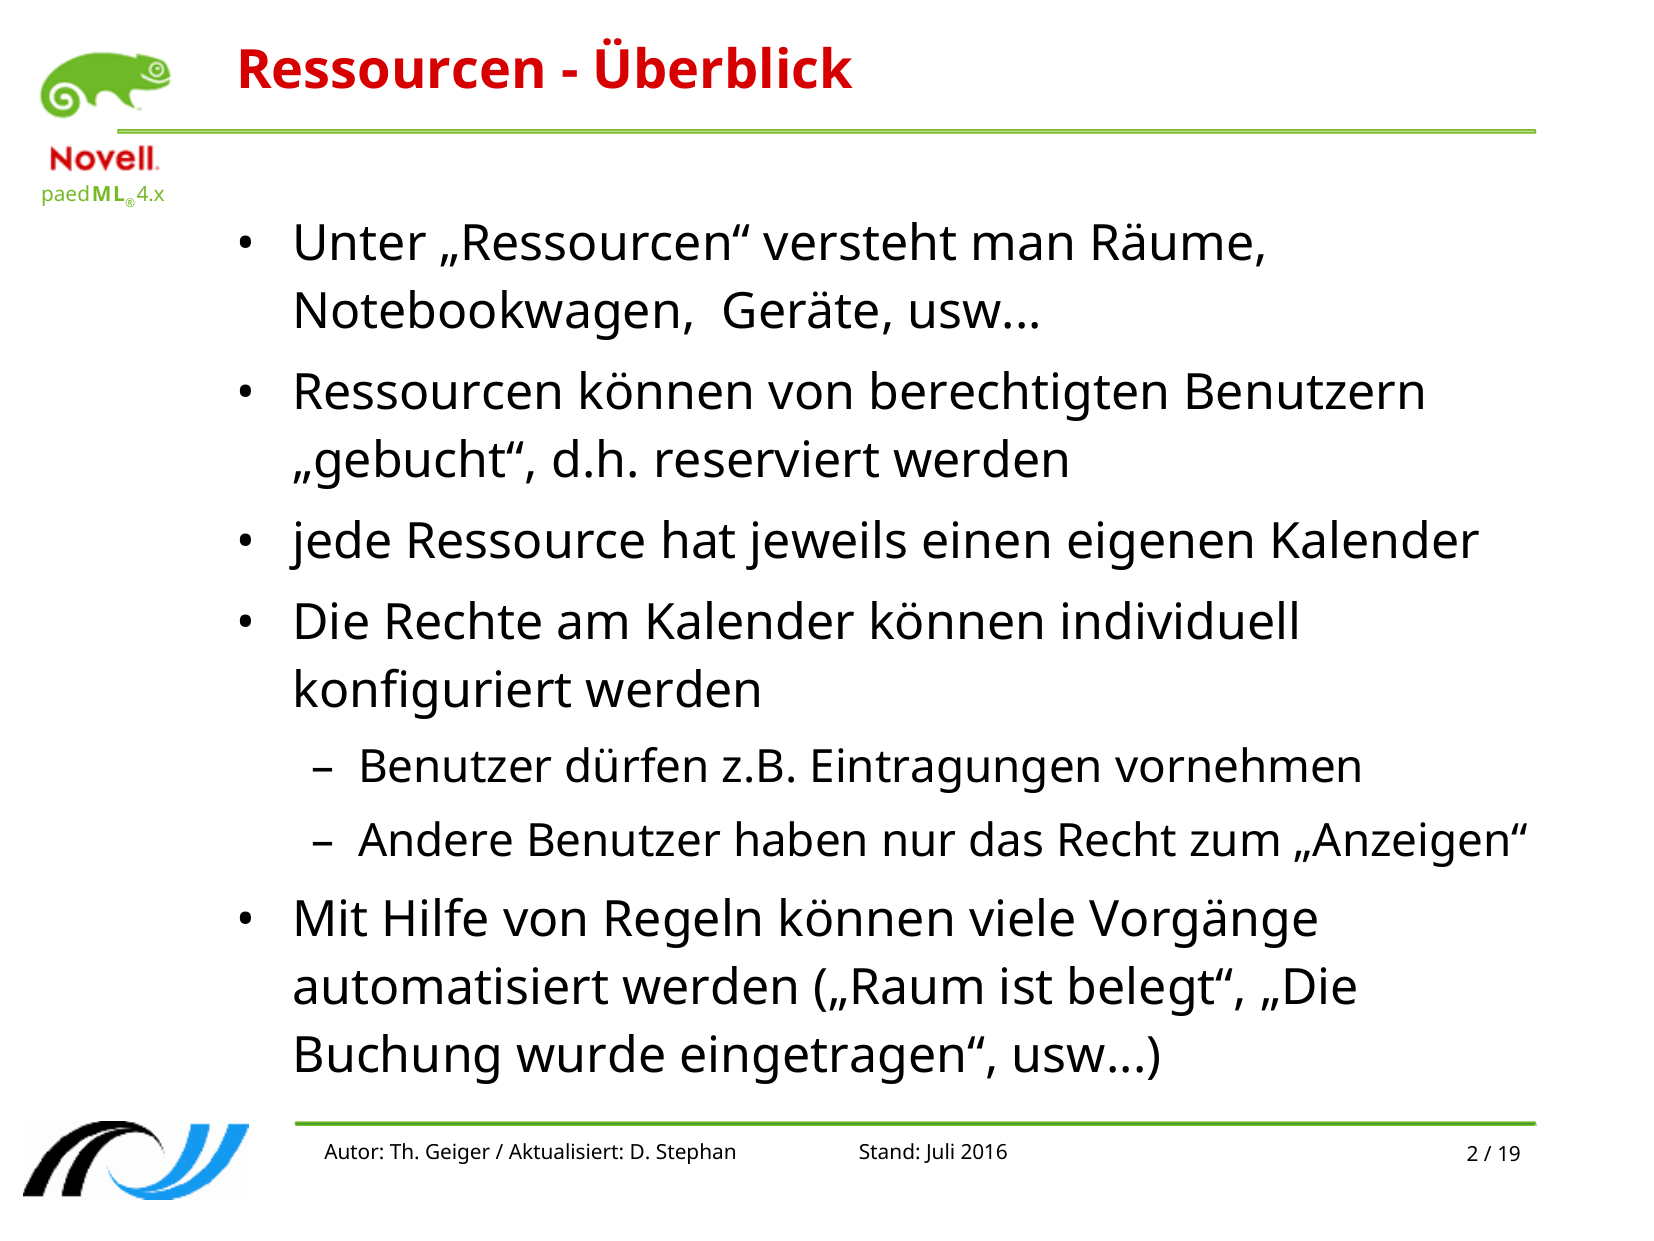

# Ressourcen - Überblick
Unter „Ressourcen“ versteht man Räume, Notebookwagen, Geräte, usw...
Ressourcen können von berechtigten Benutzern „gebucht“, d.h. reserviert werden
jede Ressource hat jeweils einen eigenen Kalender
Die Rechte am Kalender können individuell konfiguriert werden
Benutzer dürfen z.B. Eintragungen vornehmen
Andere Benutzer haben nur das Recht zum „Anzeigen“
Mit Hilfe von Regeln können viele Vorgänge automatisiert werden („Raum ist belegt“, „Die Buchung wurde eingetragen“, usw...)
Autor: Th. Geiger / Aktualisiert: D. Stephan
Juli 2016
2